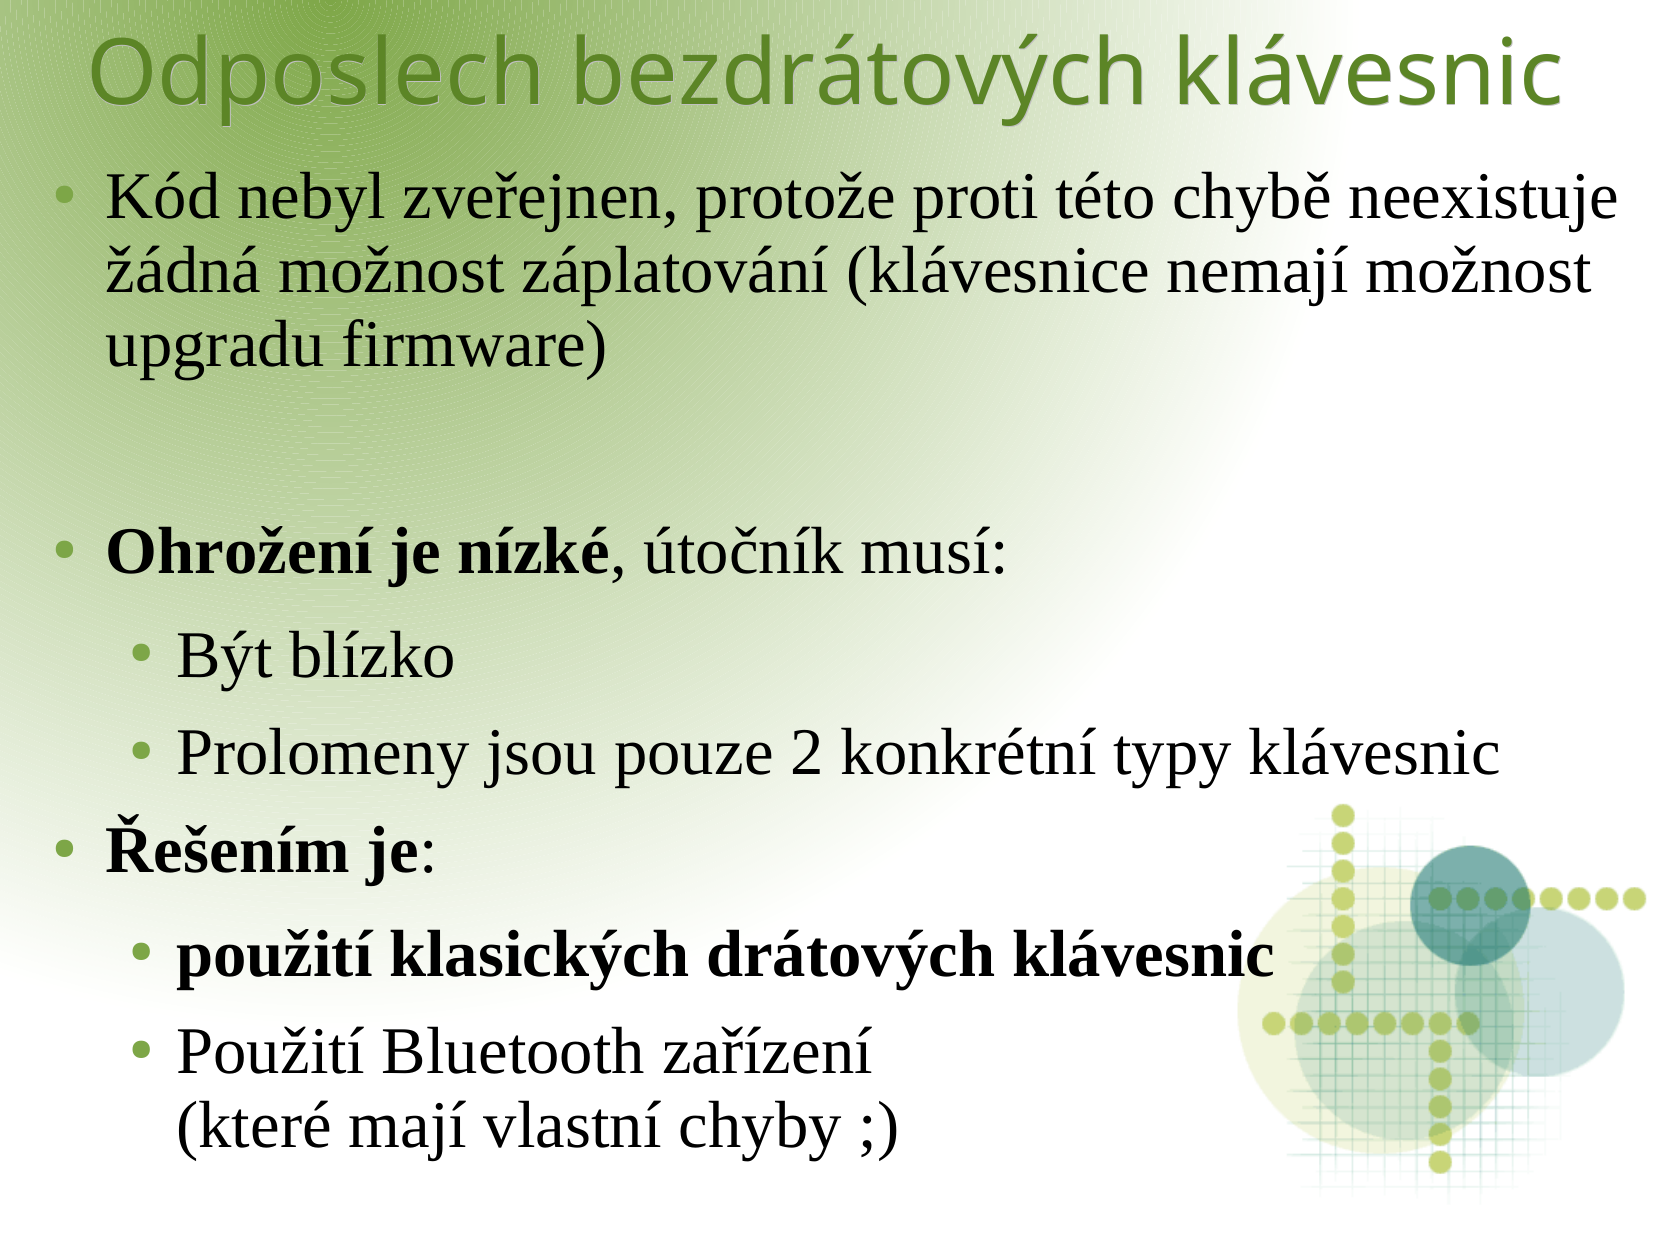

# Odposlech bezdrátových klávesnic
Kód nebyl zveřejnen, protože proti této chybě neexistuje žádná možnost záplatování (klávesnice nemají možnost upgradu firmware)
Ohrožení je nízké, útočník musí:
Být blízko
Prolomeny jsou pouze 2 konkrétní typy klávesnic
Řešením je:
použití klasických drátových klávesnic
Použití Bluetooth zařízení
(které mají vlastní chyby ;)